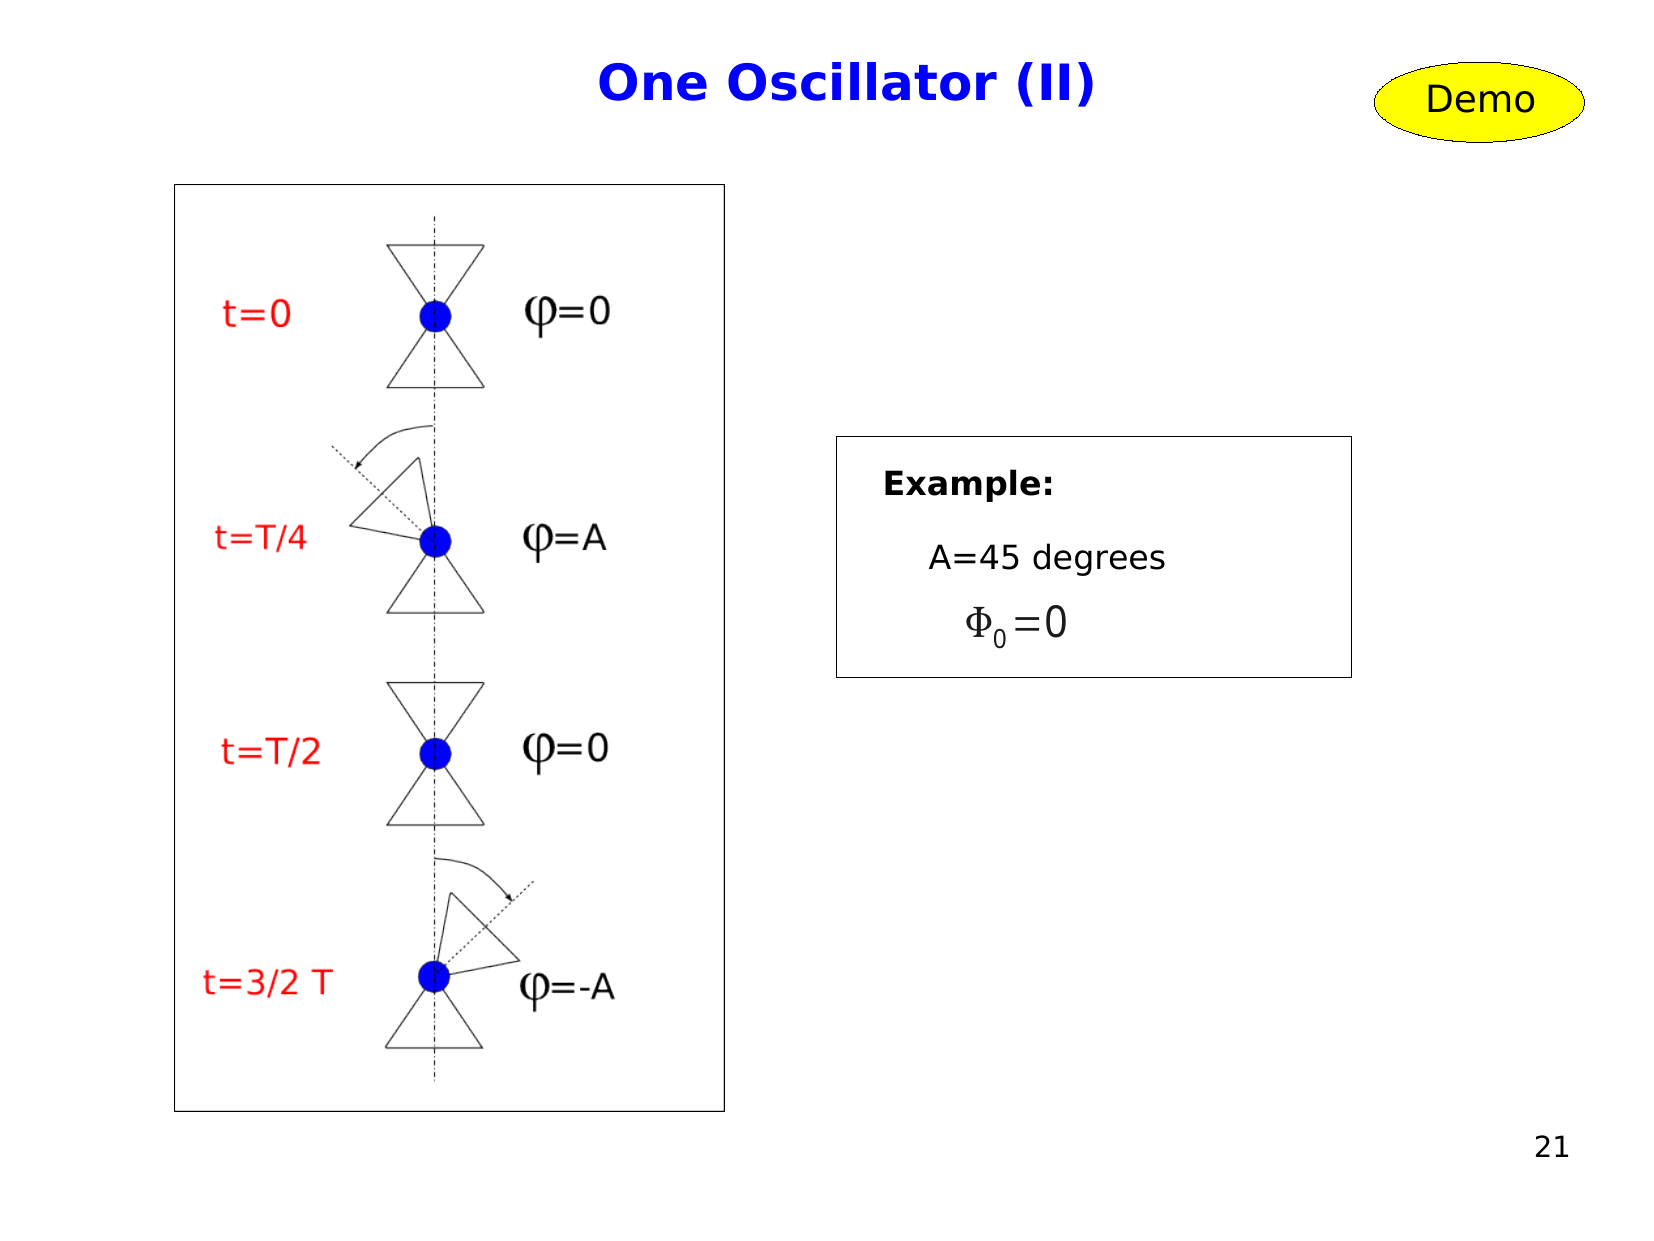

One Oscillator (II)
Demo
Example:
 A=45 degrees
21